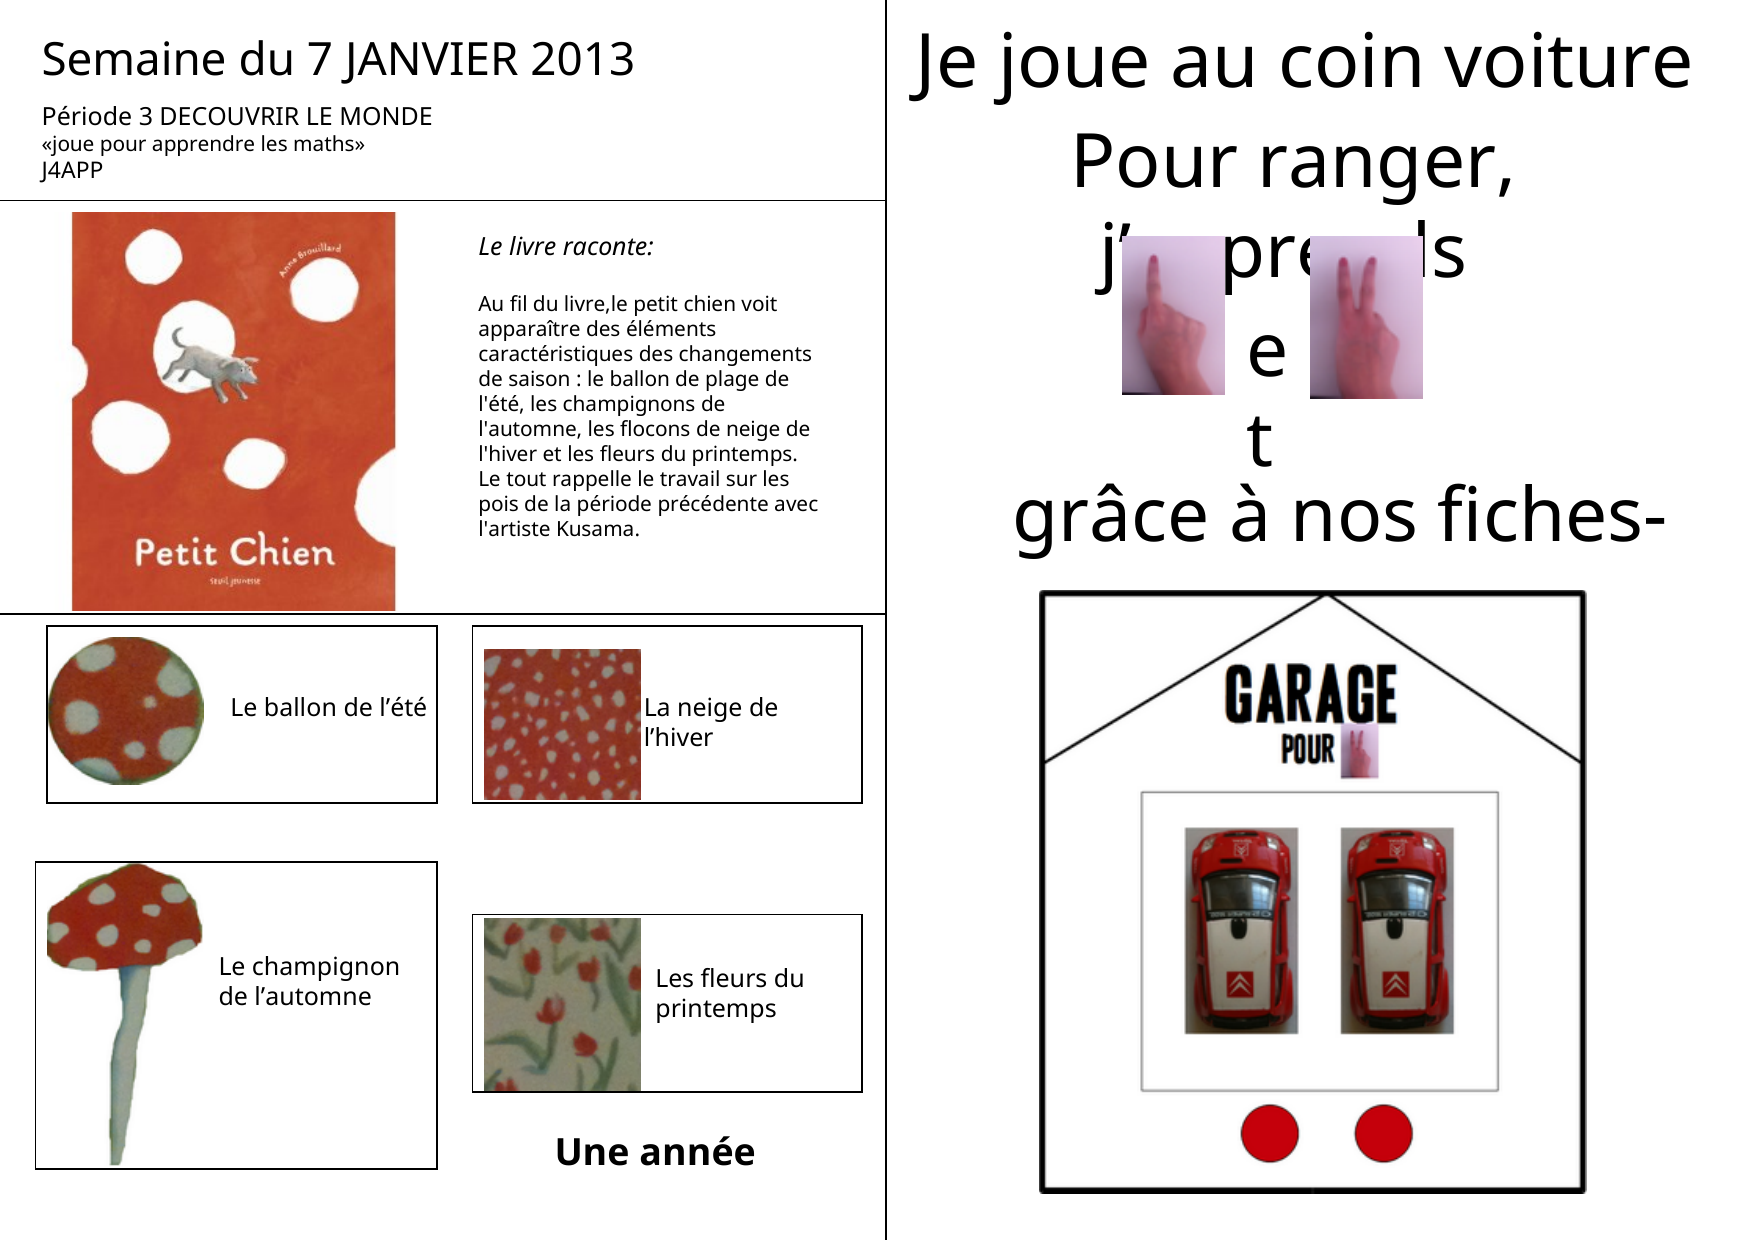

Je joue au coin voiture
Semaine du 7 JANVIER 2013
Période 3 DECOUVRIR LE MONDE
«joue pour apprendre les maths»
J4APP
Pour ranger, j’apprends
Le livre raconte:
Au fil du livre,le petit chien voit apparaître des éléments caractéristiques des changements de saison : le ballon de plage de l'été, les champignons de l'automne, les flocons de neige de l'hiver et les fleurs du printemps. Le tout rappelle le travail sur les pois de la période précédente avec l'artiste Kusama.
et
grâce à nos fiches-garages
Le ballon de l’été
La neige de l’hiver
Le champignon de l’automne
Les fleurs du printemps
Une année